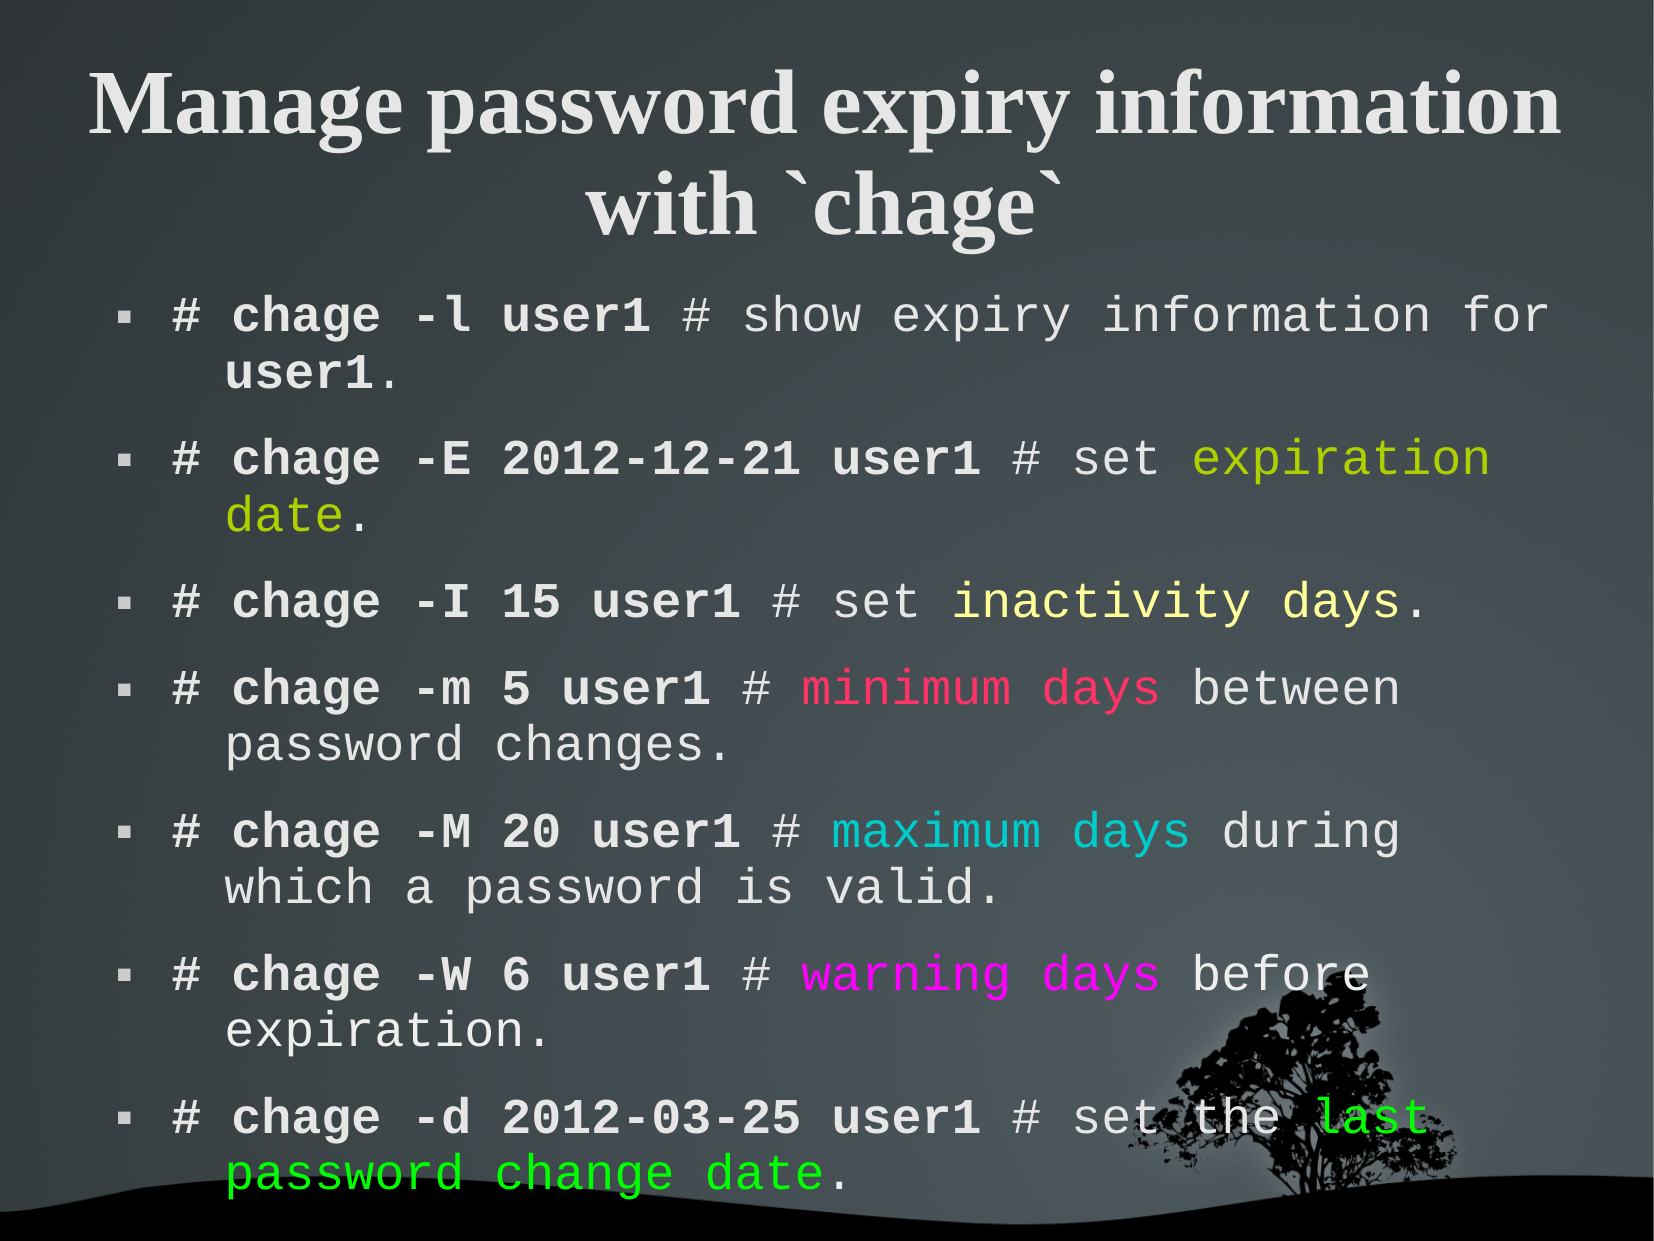

# Manage password expiry information with `chage`
# chage -l user1 # show expiry information for user1.
# chage -E 2012-12-21 user1 # set expiration date.
# chage -I 15 user1 # set inactivity days.
# chage -m 5 user1 # minimum days between password changes.
# chage -M 20 user1 # maximum days during which a password is valid.
# chage -W 6 user1 # warning days before expiration.
# chage -d 2012-03-25 user1 # set the last password change date.